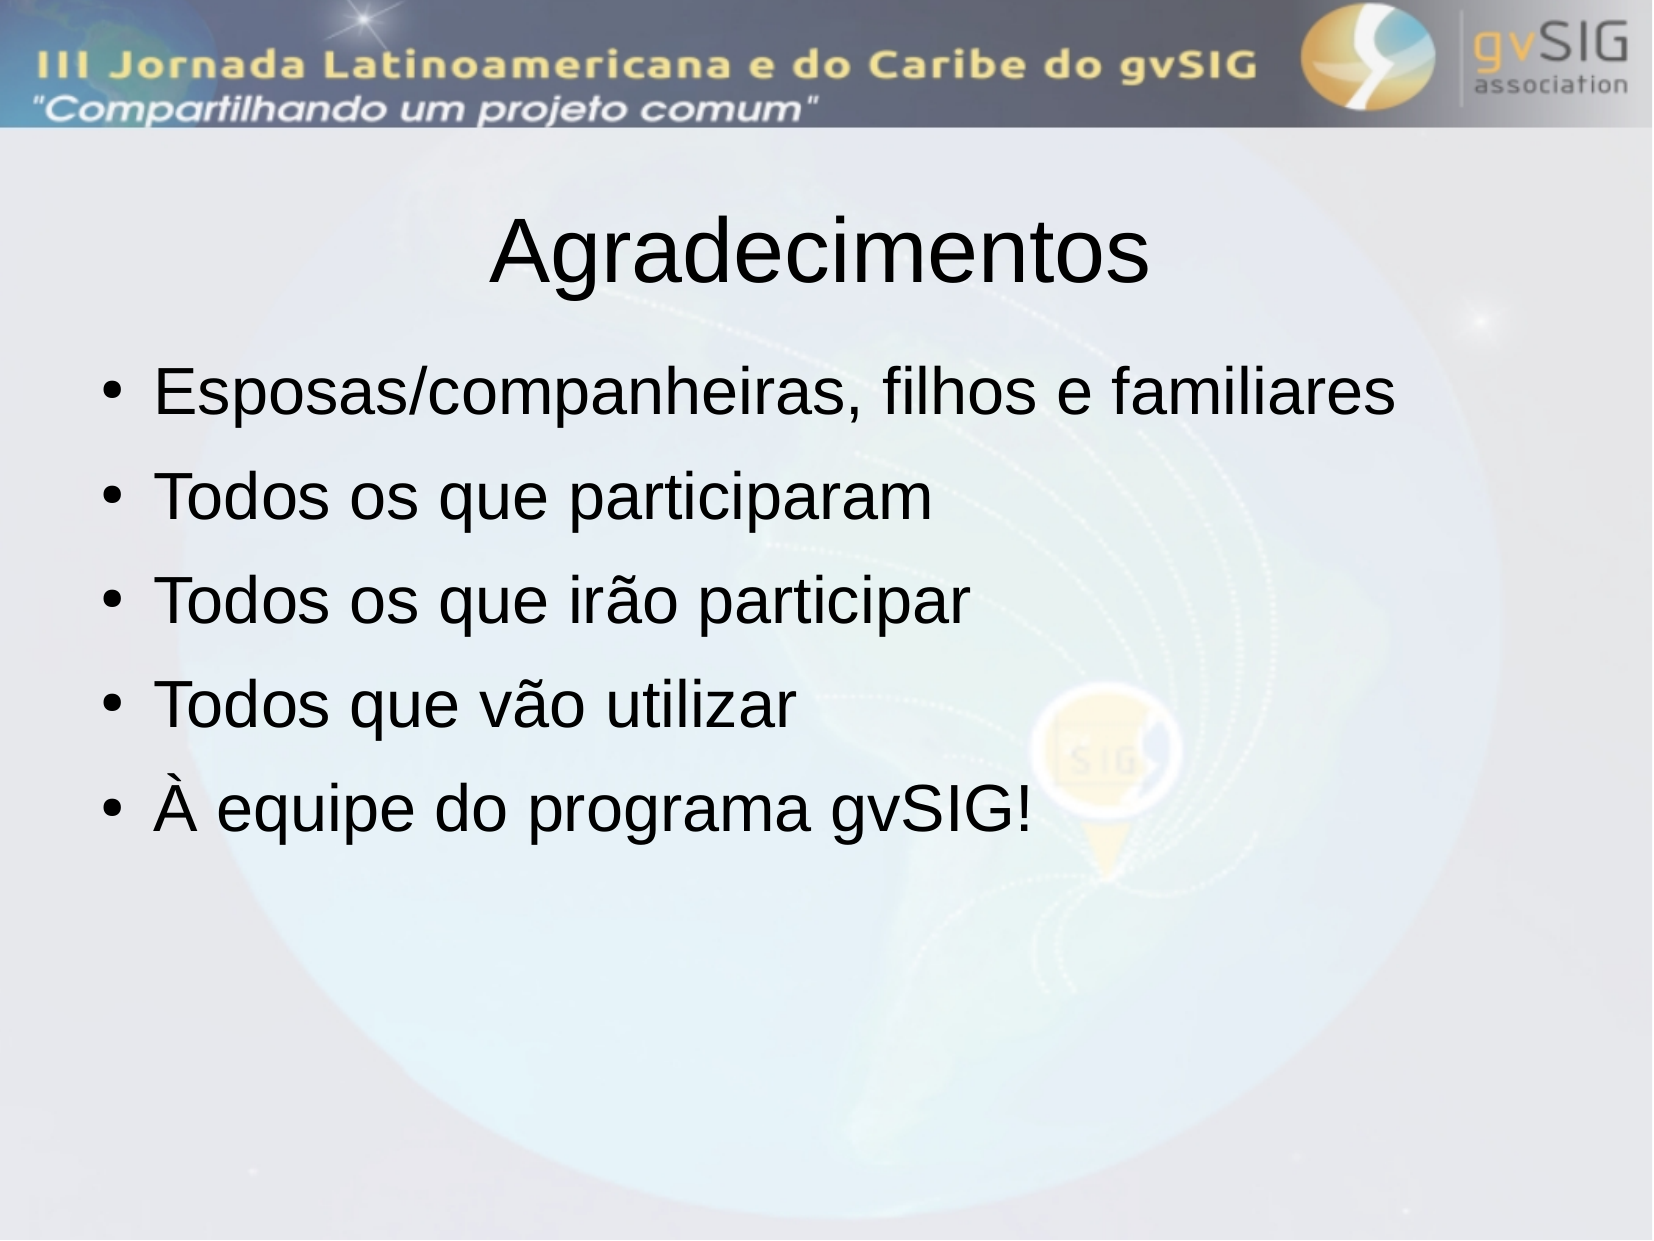

# Agradecimentos
Esposas/companheiras, filhos e familiares
Todos os que participaram
Todos os que irão participar
Todos que vão utilizar
À equipe do programa gvSIG!